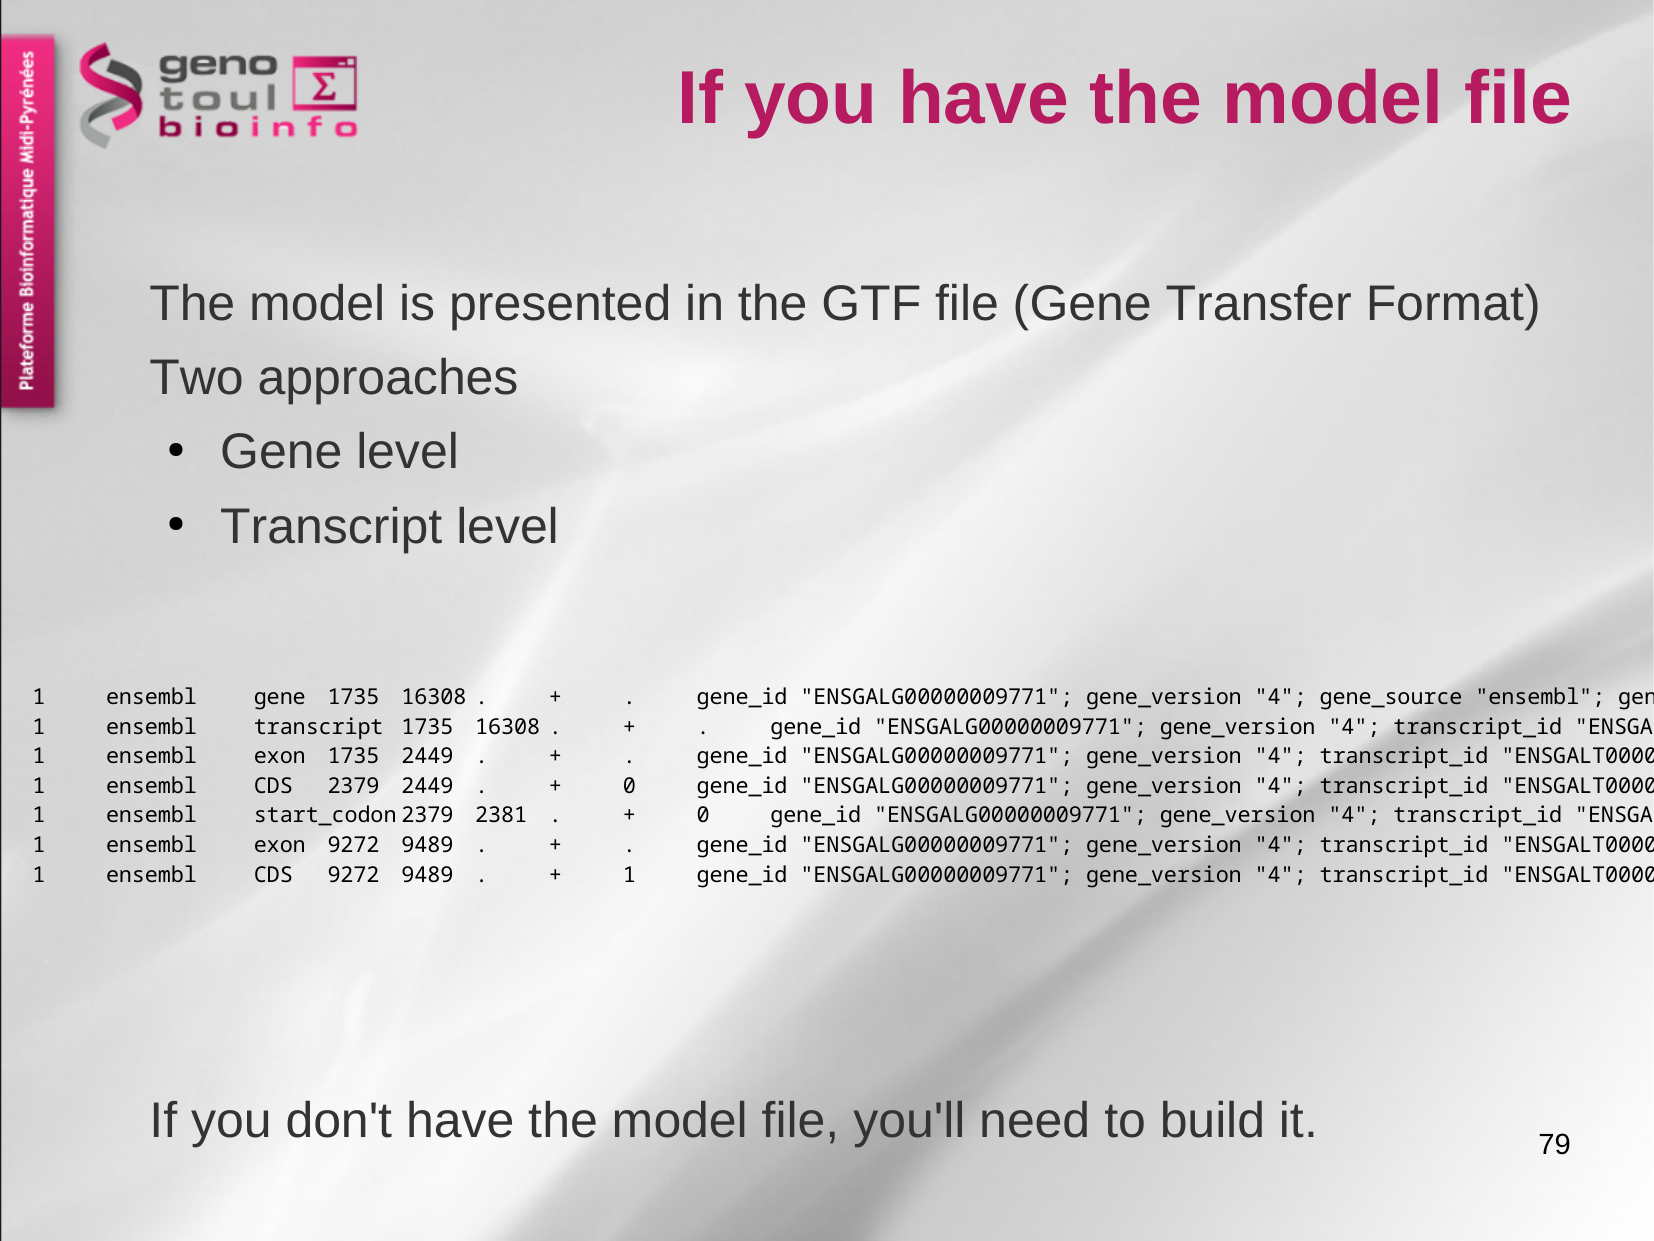

# If you have the model file
The model is presented in the GTF file (Gene Transfer Format)
Two approaches
Gene level
Transcript level
If you don't have the model file, you'll need to build it.
1	ensembl	gene	1735	16308	.	+	.	gene_id "ENSGALG00000009771"; gene_version "4"; gene_source "ensembl"; gene_biotype "protein_coding";
1	ensembl	transcript	1735	16308	.	+	.	gene_id "ENSGALG00000009771"; gene_version "4"; transcript_id "ENSGALT00000015891";
1	ensembl	exon	1735	2449	.	+	.	gene_id "ENSGALG00000009771"; gene_version "4"; transcript_id "ENSGALT00000015891";
1	ensembl	CDS	2379	2449	.	+	0	gene_id "ENSGALG00000009771"; gene_version "4"; transcript_id "ENSGALT00000015891";
1	ensembl	start_codon	2379	2381	.	+	0	gene_id "ENSGALG00000009771"; gene_version "4"; transcript_id "ENSGALT00000015891";
1	ensembl	exon	9272	9489	.	+	.	gene_id "ENSGALG00000009771"; gene_version "4"; transcript_id "ENSGALT00000015891";
1	ensembl	CDS	9272	9489	.	+	1	gene_id "ENSGALG00000009771"; gene_version "4"; transcript_id "ENSGALT00000015891";